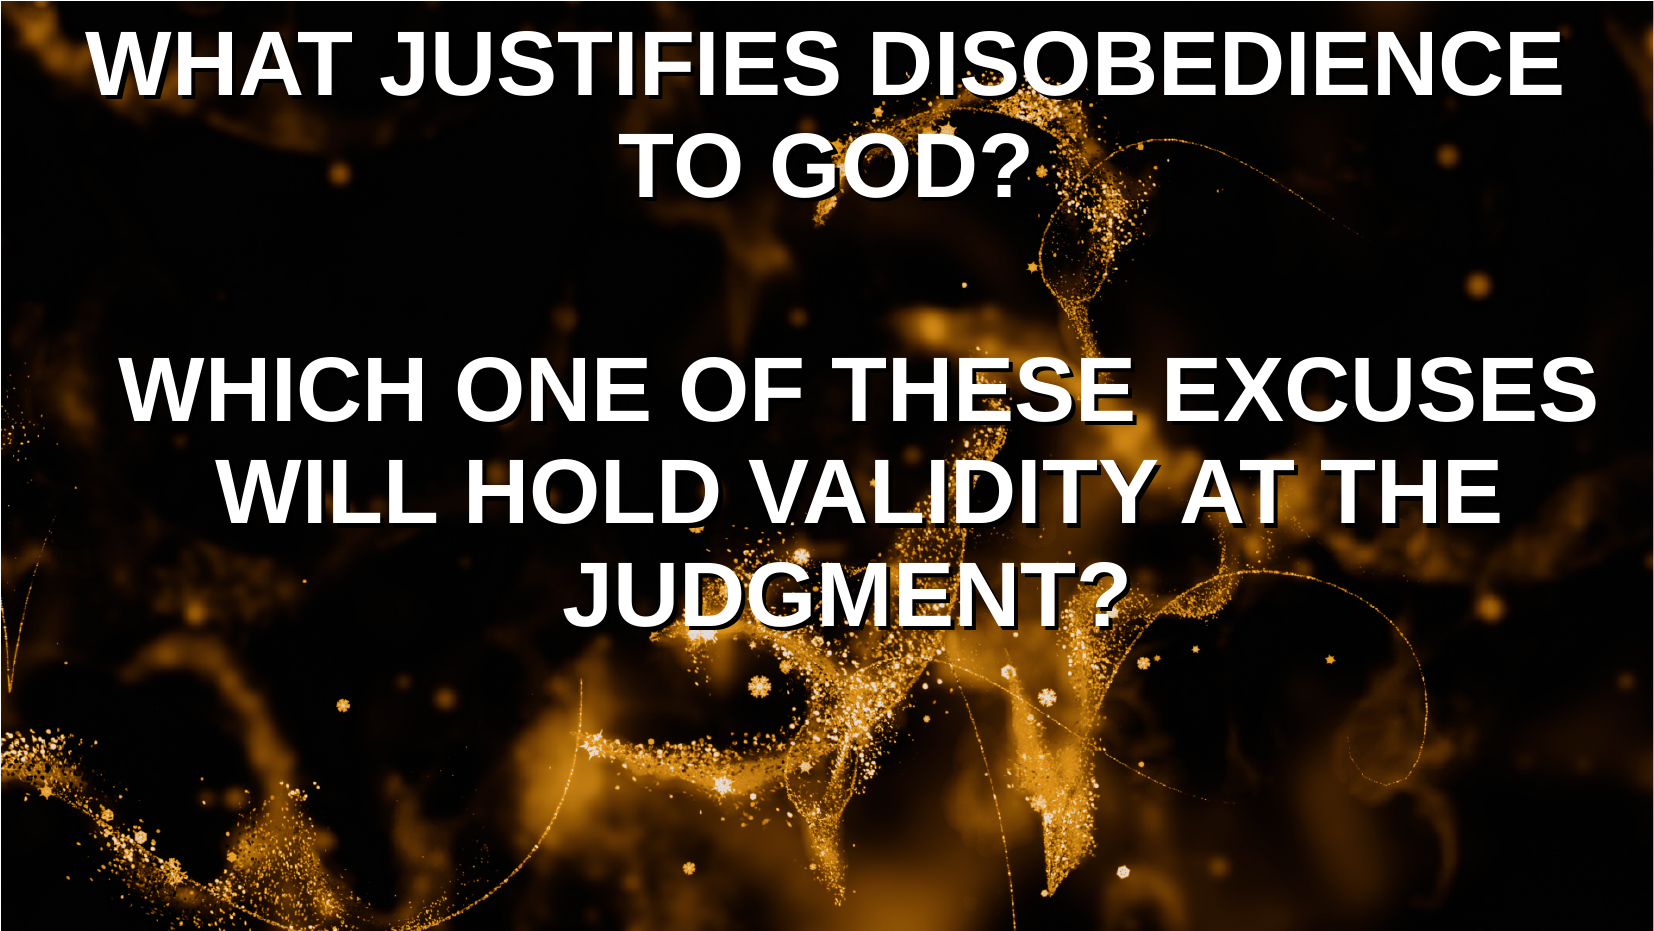

# WHAT JUSTIFIES DISOBEDIENCE TO GOD?
WHICH ONE OF THESE EXCUSES WILL HOLD VALIDITY AT THE JUDGMENT?